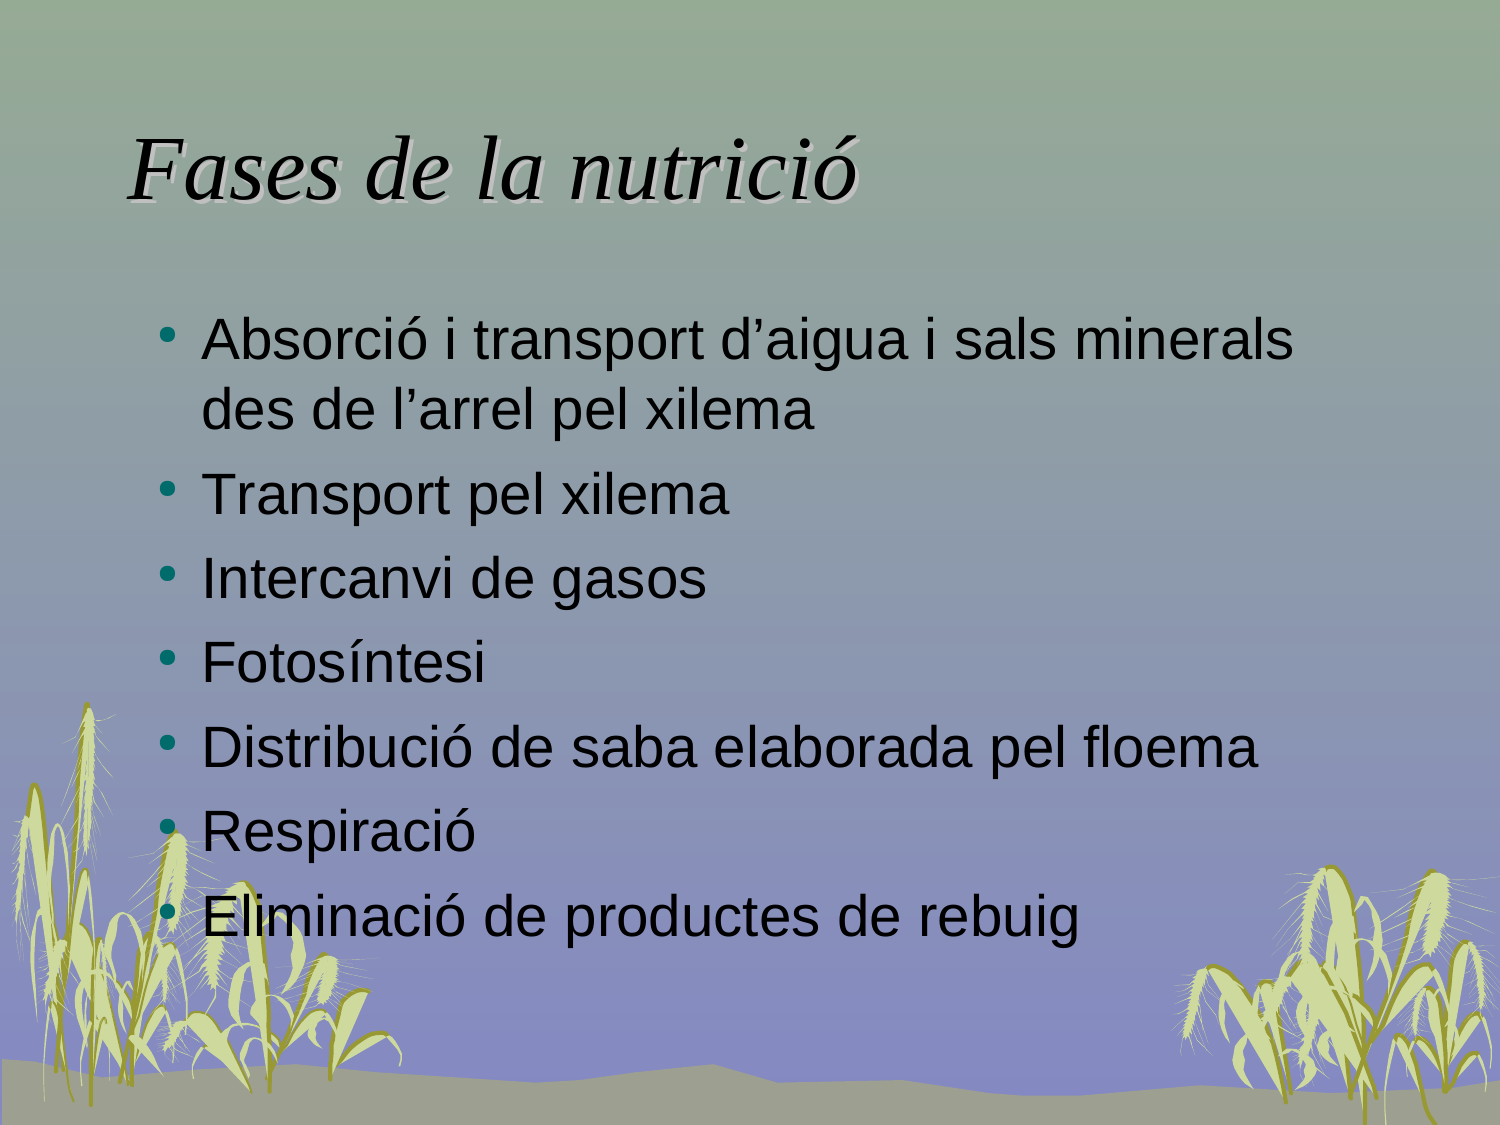

# Fases de la nutrició
Absorció i transport d’aigua i sals minerals des de l’arrel pel xilema
Transport pel xilema
Intercanvi de gasos
Fotosíntesi
Distribució de saba elaborada pel floema
Respiració
Eliminació de productes de rebuig